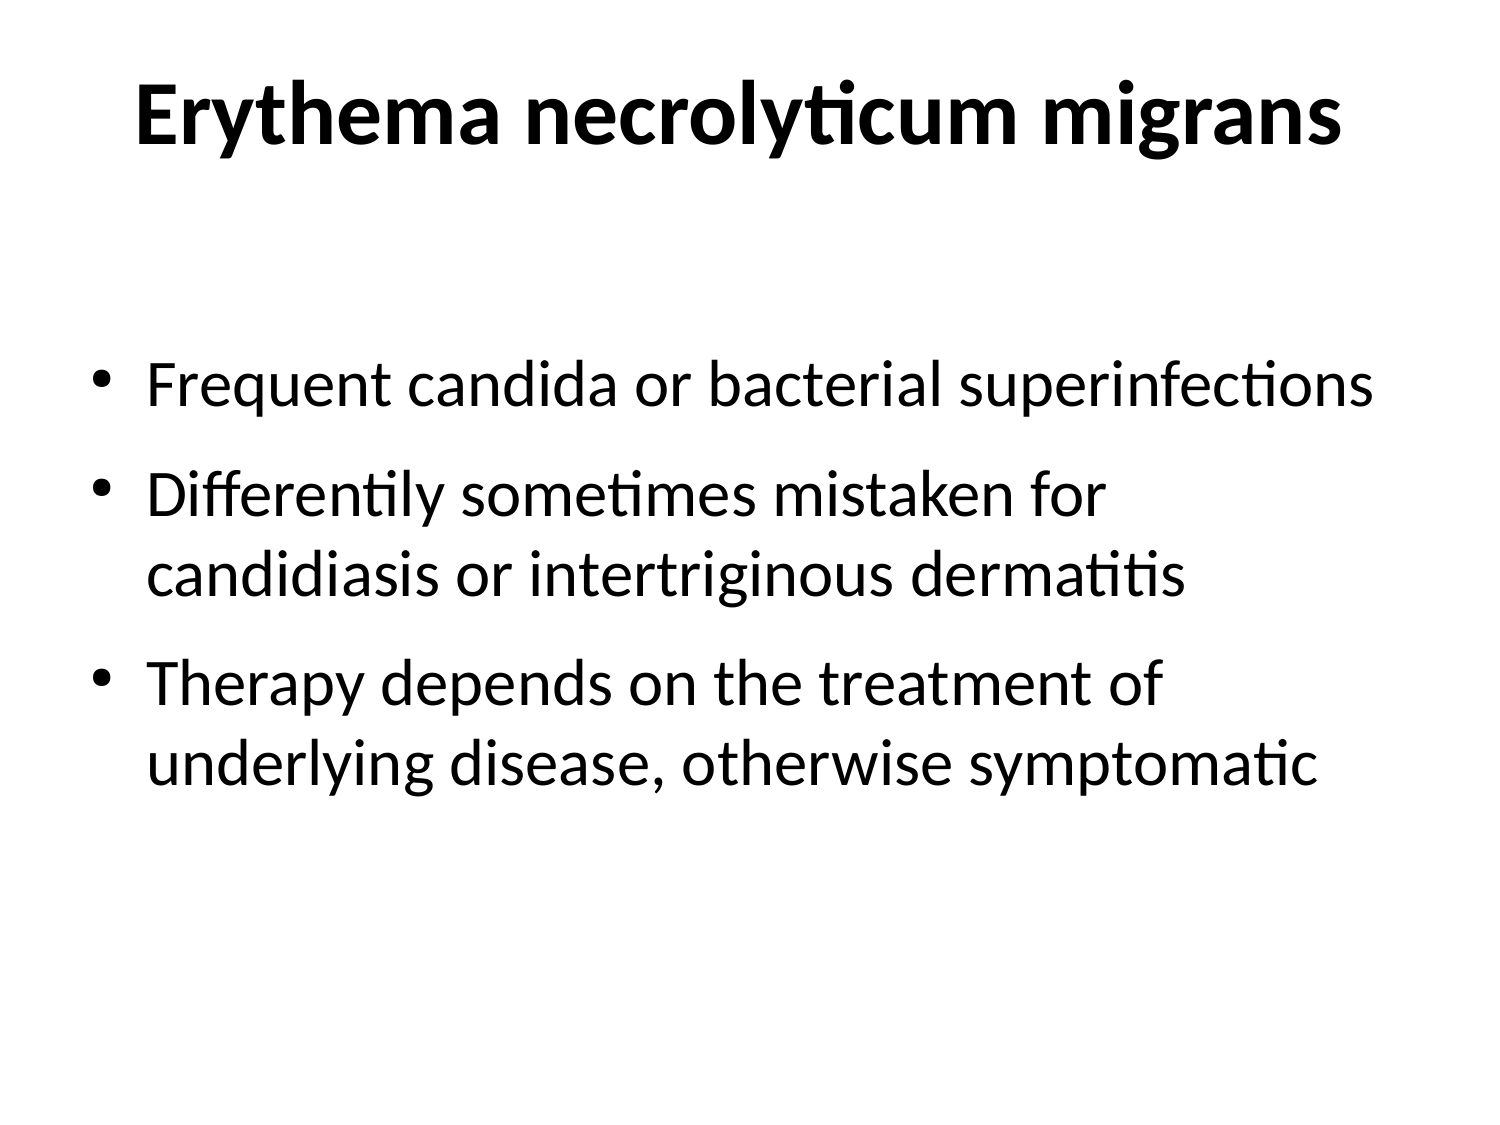

# Erythema necrolyticum migrans
Frequent candida or bacterial superinfections
Differentily sometimes mistaken for candidiasis or intertriginous dermatitis
Therapy depends on the treatment of underlying disease, otherwise symptomatic